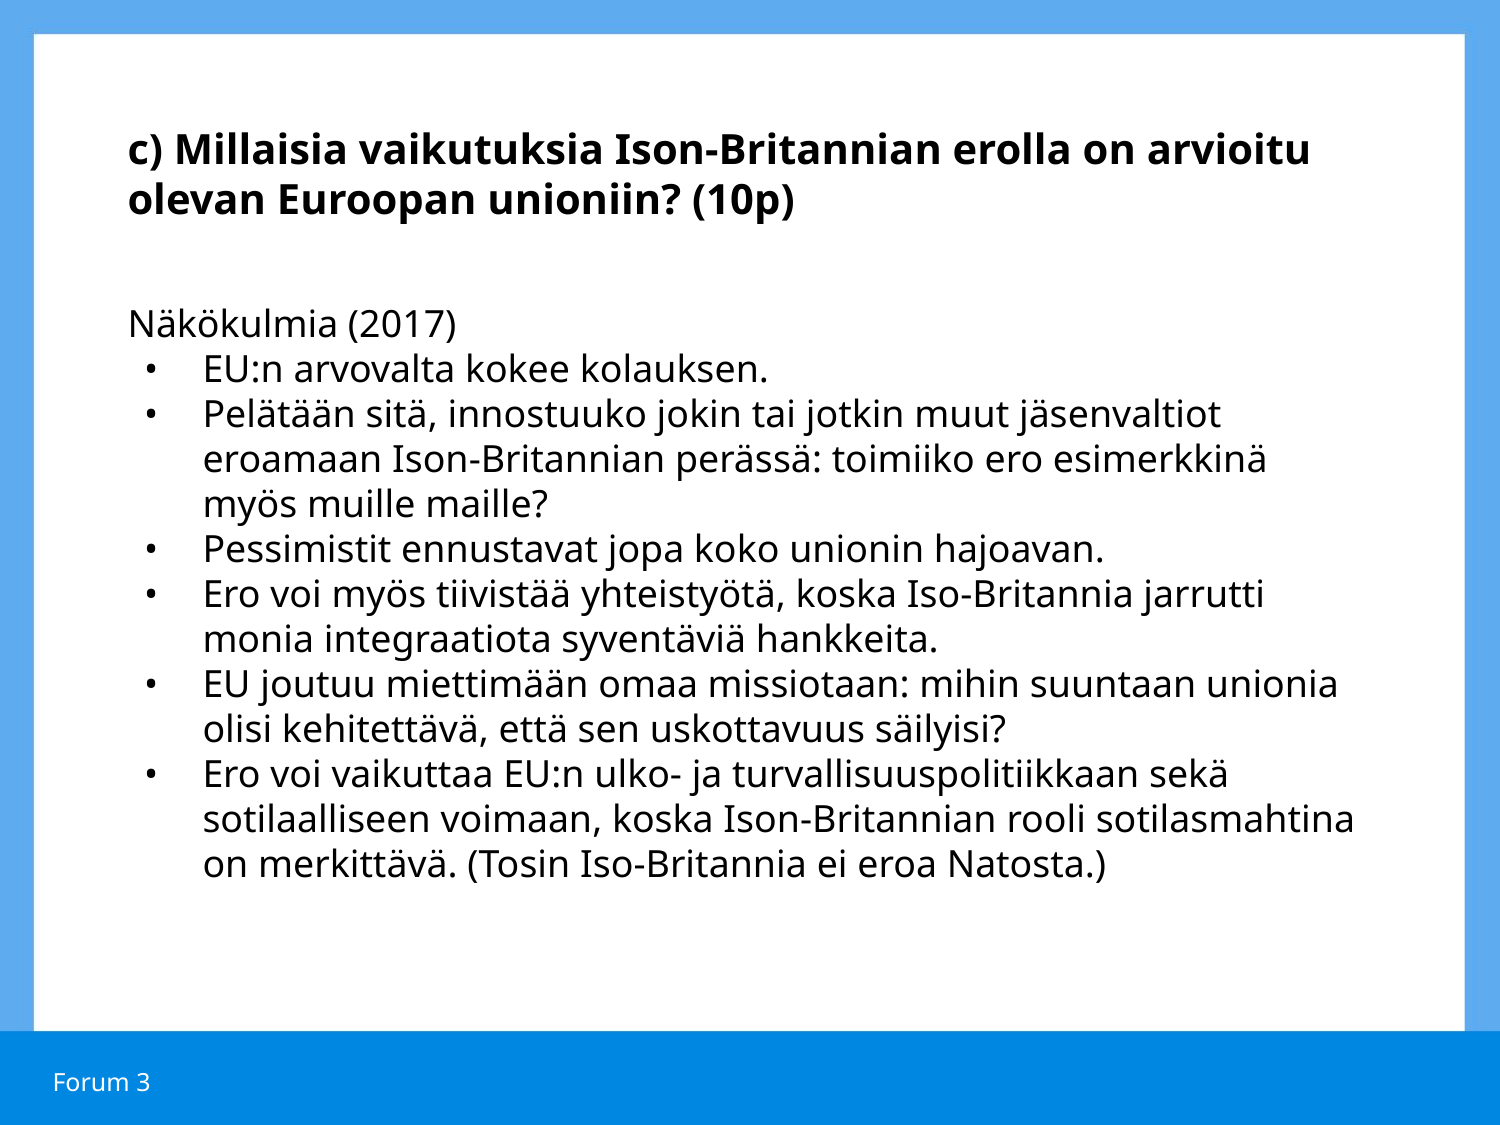

# c) Millaisia vaikutuksia Ison-Britannian erolla on arvioitu olevan Euroopan unioniin? (10p)
Näkökulmia (2017)
EU:n arvovalta kokee kolauksen.
Pelätään sitä, innostuuko jokin tai jotkin muut jäsenvaltiot eroamaan Ison-Britannian perässä: toimiiko ero esimerkkinä myös muille maille?
Pessimistit ennustavat jopa koko unionin hajoavan.
Ero voi myös tiivistää yhteistyötä, koska Iso-Britannia jarrutti monia integraatiota syventäviä hankkeita.
EU joutuu miettimään omaa missiotaan: mihin suuntaan unionia olisi kehitettävä, että sen uskottavuus säilyisi?
Ero voi vaikuttaa EU:n ulko- ja turvallisuuspolitiikkaan sekä sotilaalliseen voimaan, koska Ison-Britannian rooli sotilasmahtina on merkittävä. (Tosin Iso-Britannia ei eroa Natosta.)